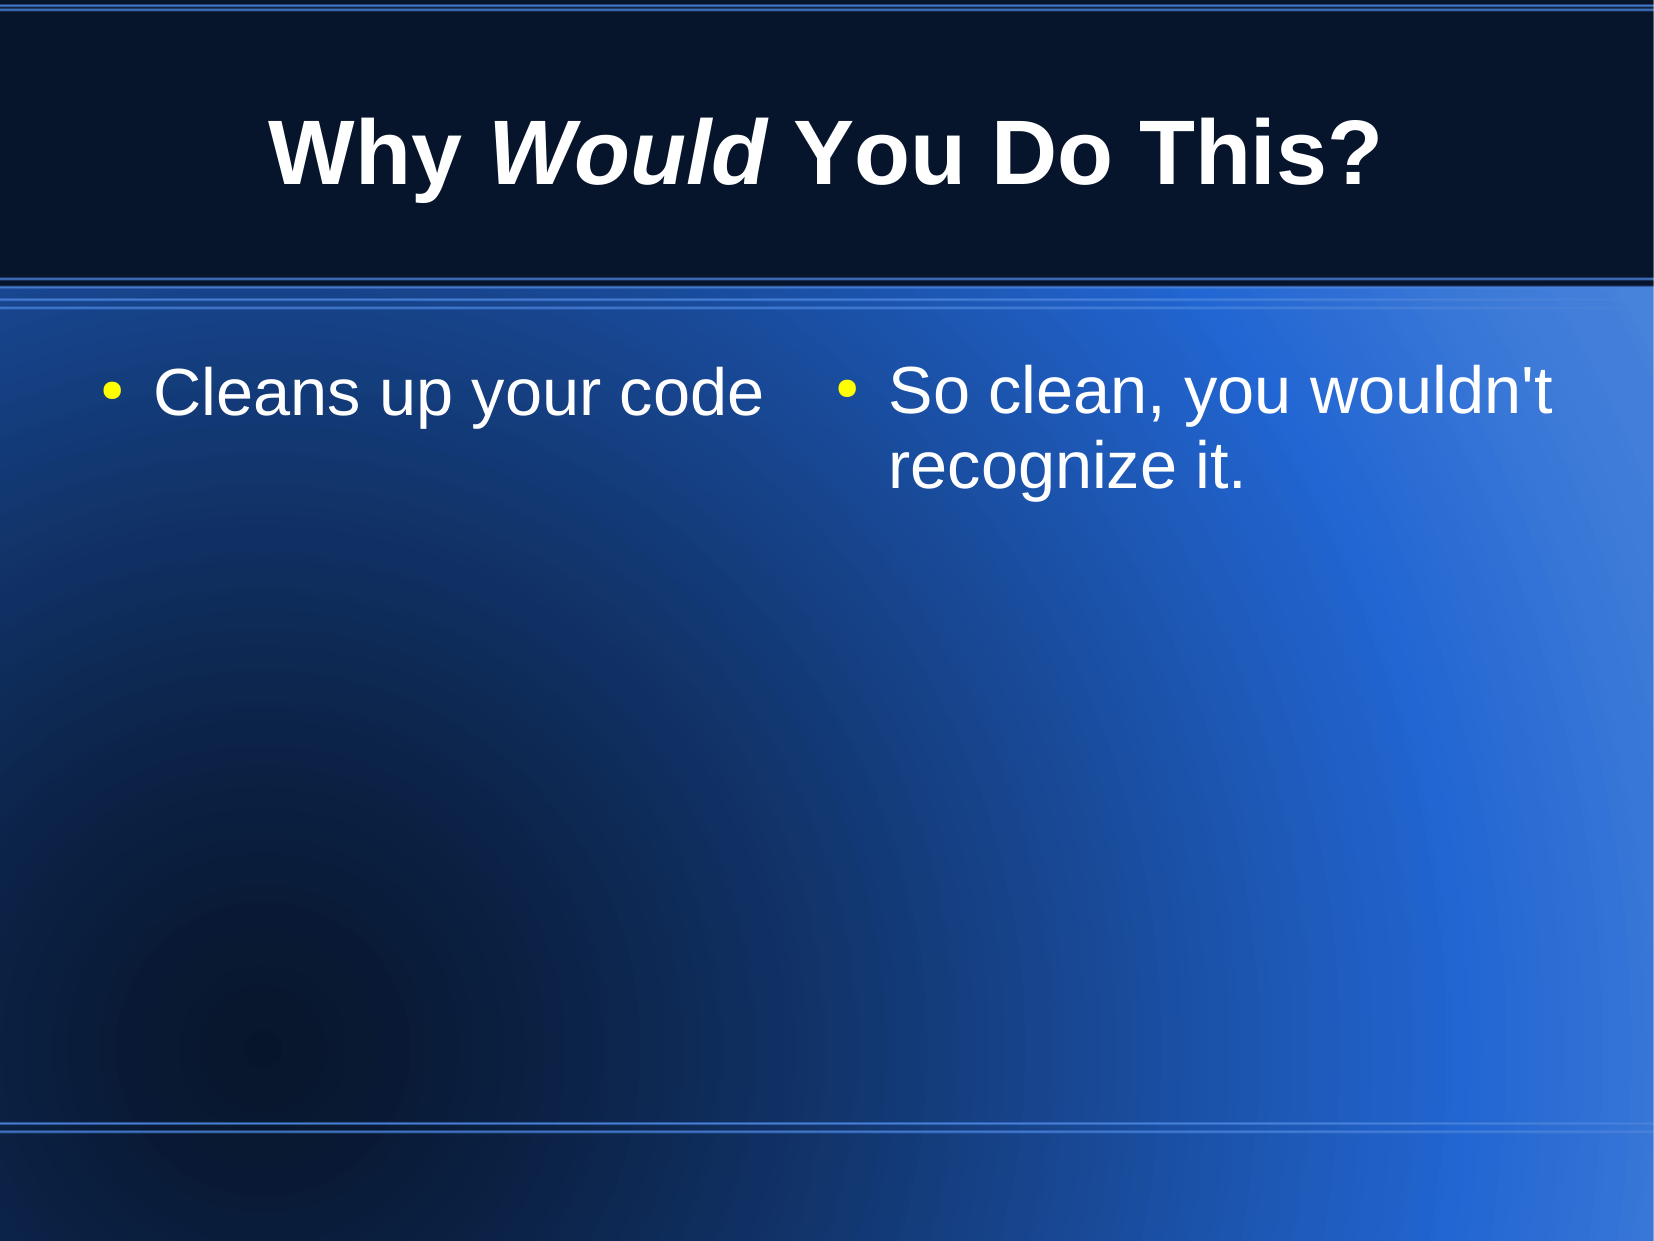

# Why Would You Do This?
So clean, you wouldn't recognize it.
Cleans up your code